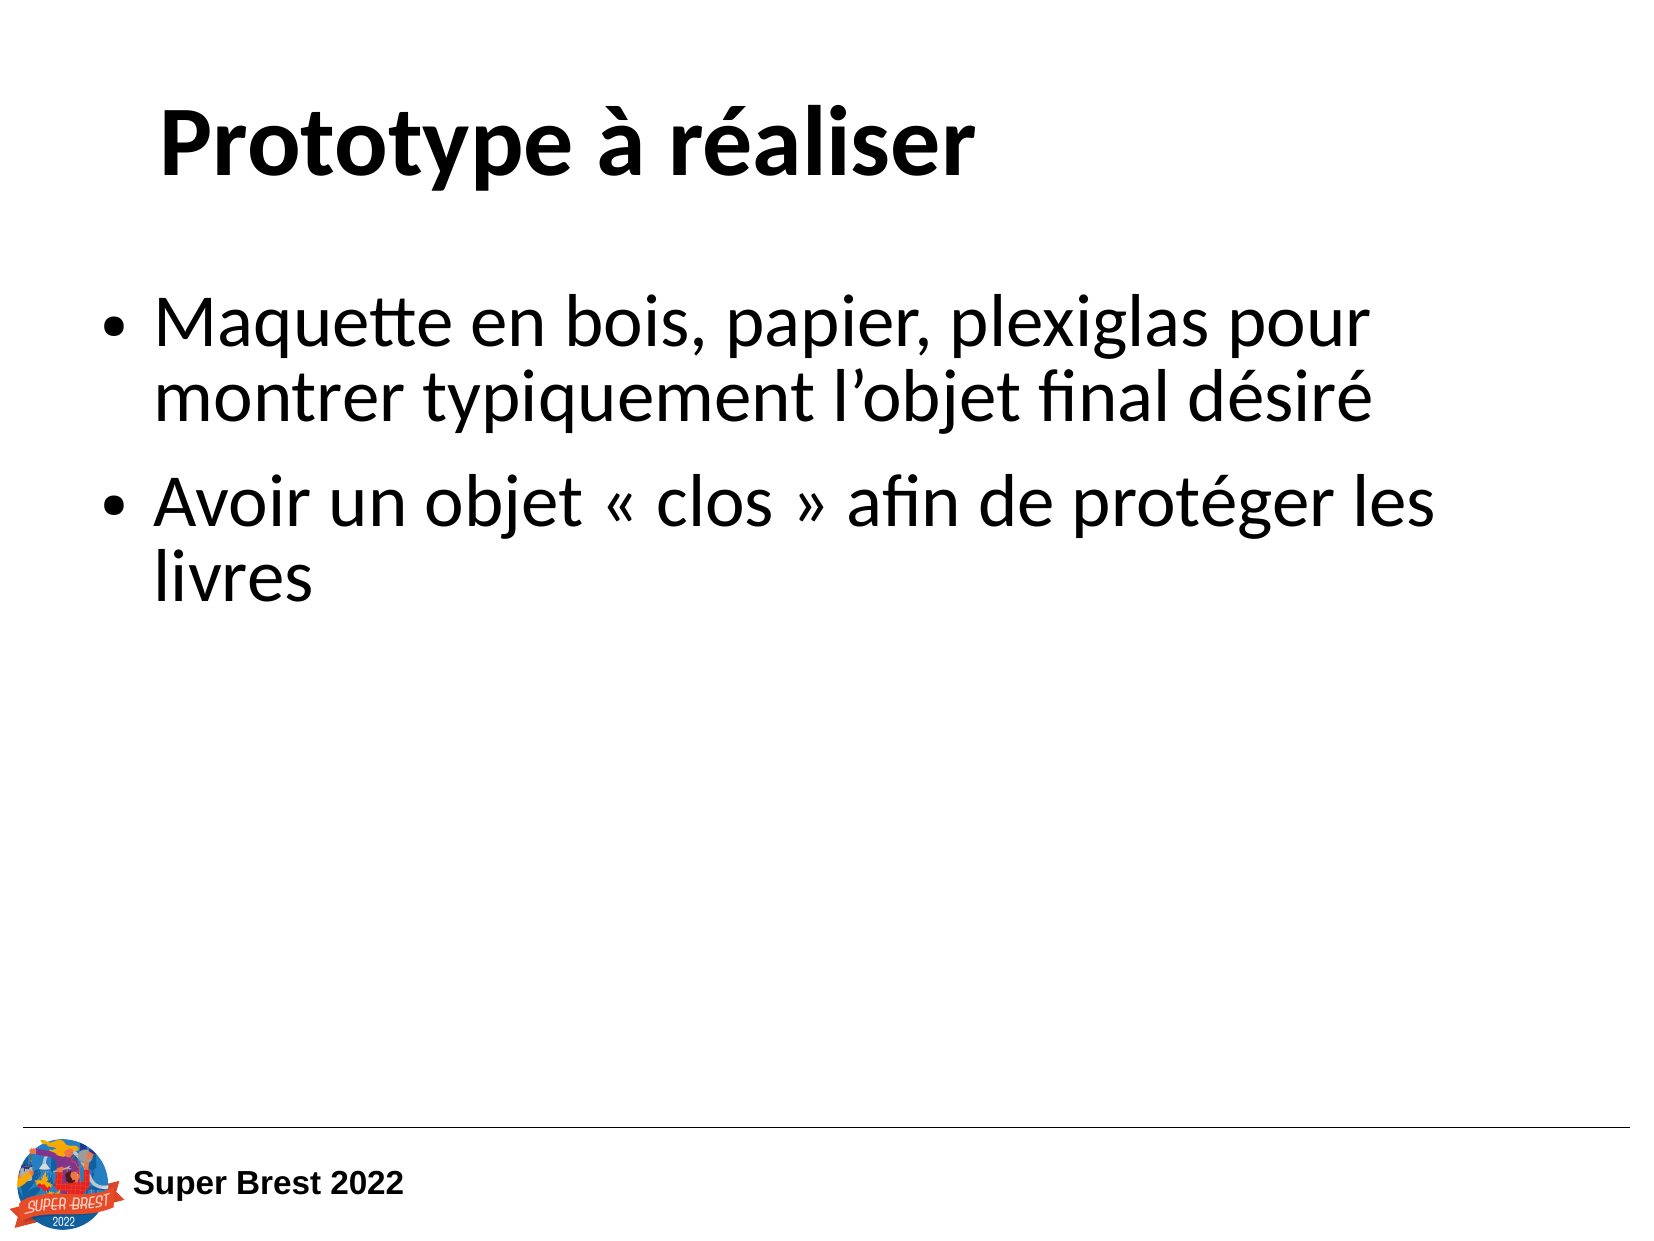

# Prototype à réaliser
Maquette en bois, papier, plexiglas pour montrer typiquement l’objet final désiré
Avoir un objet « clos » afin de protéger les livres
Super Brest 2022